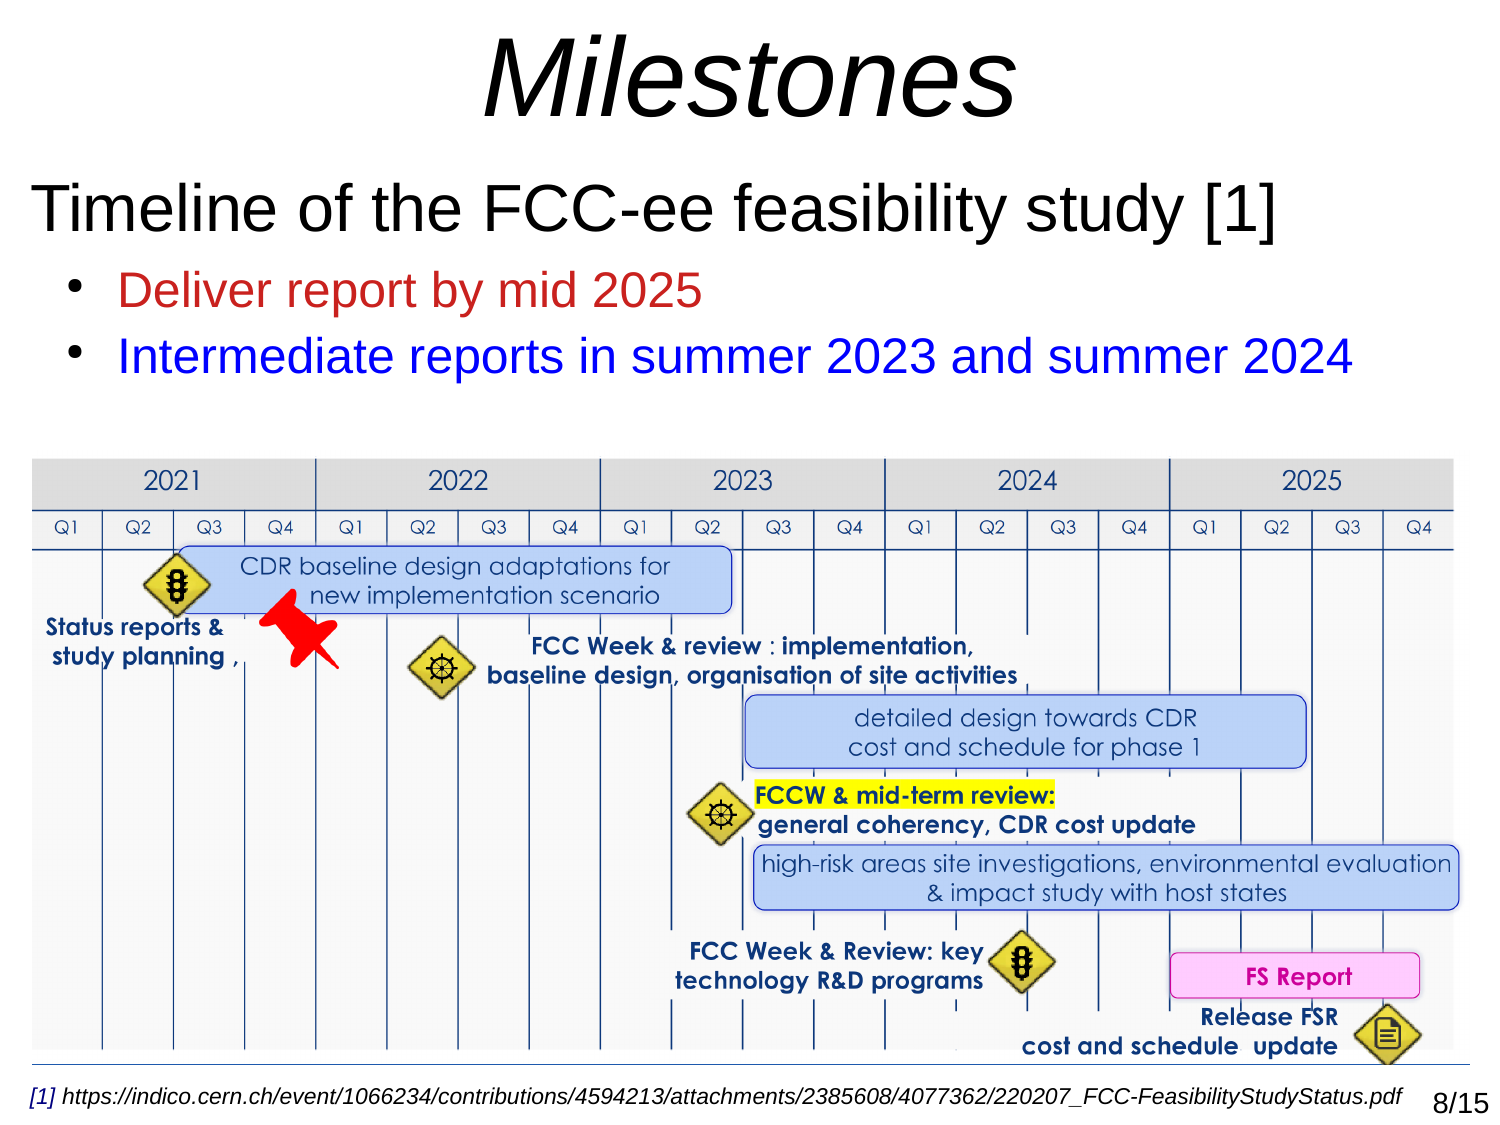

Milestones
# Timeline of the FCC-ee feasibility study [1]
Deliver report by mid 2025
Intermediate reports in summer 2023 and summer 2024
 [1] https://indico.cern.ch/event/1066234/contributions/4594213/attachments/2385608/4077362/220207_FCC-FeasibilityStudyStatus.pdf